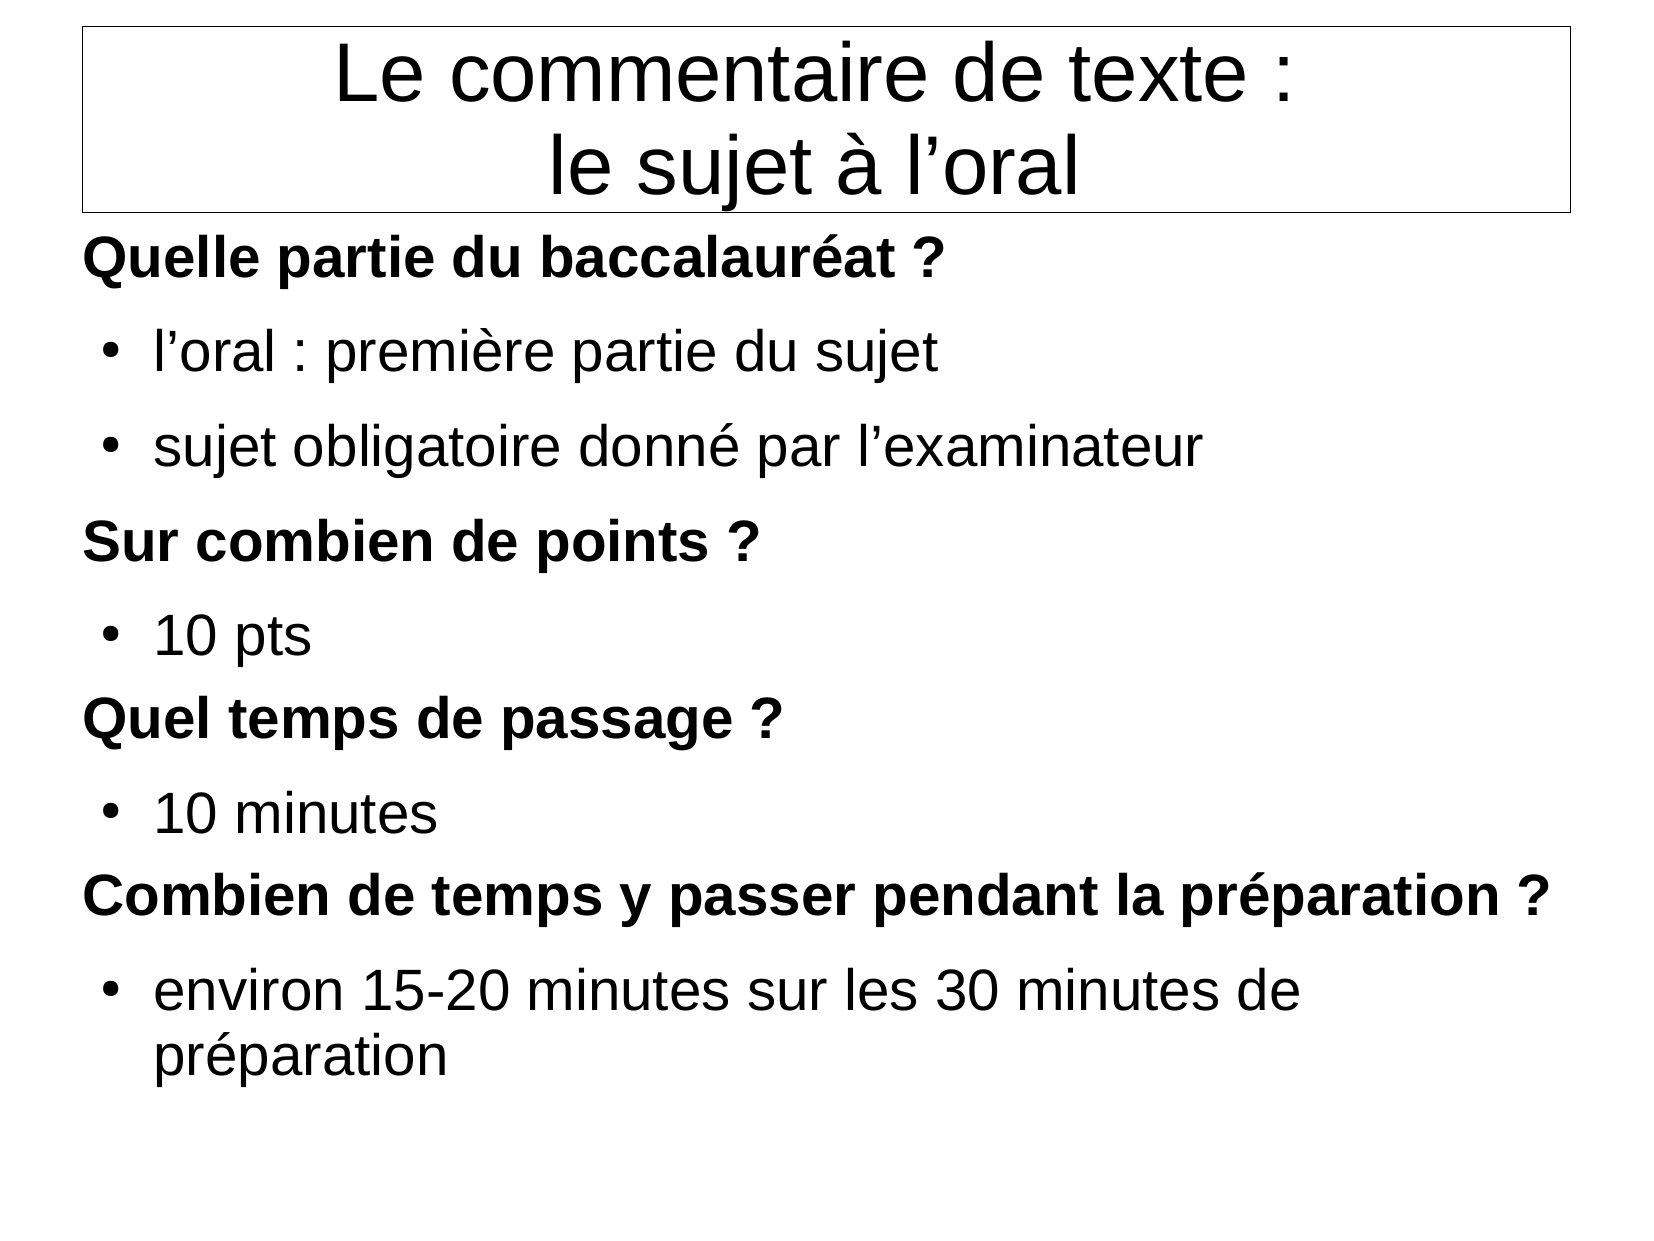

# Le commentaire de texte : le sujet à l’oral
Quelle partie du baccalauréat ?
l’oral : première partie du sujet
sujet obligatoire donné par l’examinateur
Sur combien de points ?
10 pts
Quel temps de passage ?
10 minutes
Combien de temps y passer pendant la préparation ?
environ 15-20 minutes sur les 30 minutes de préparation